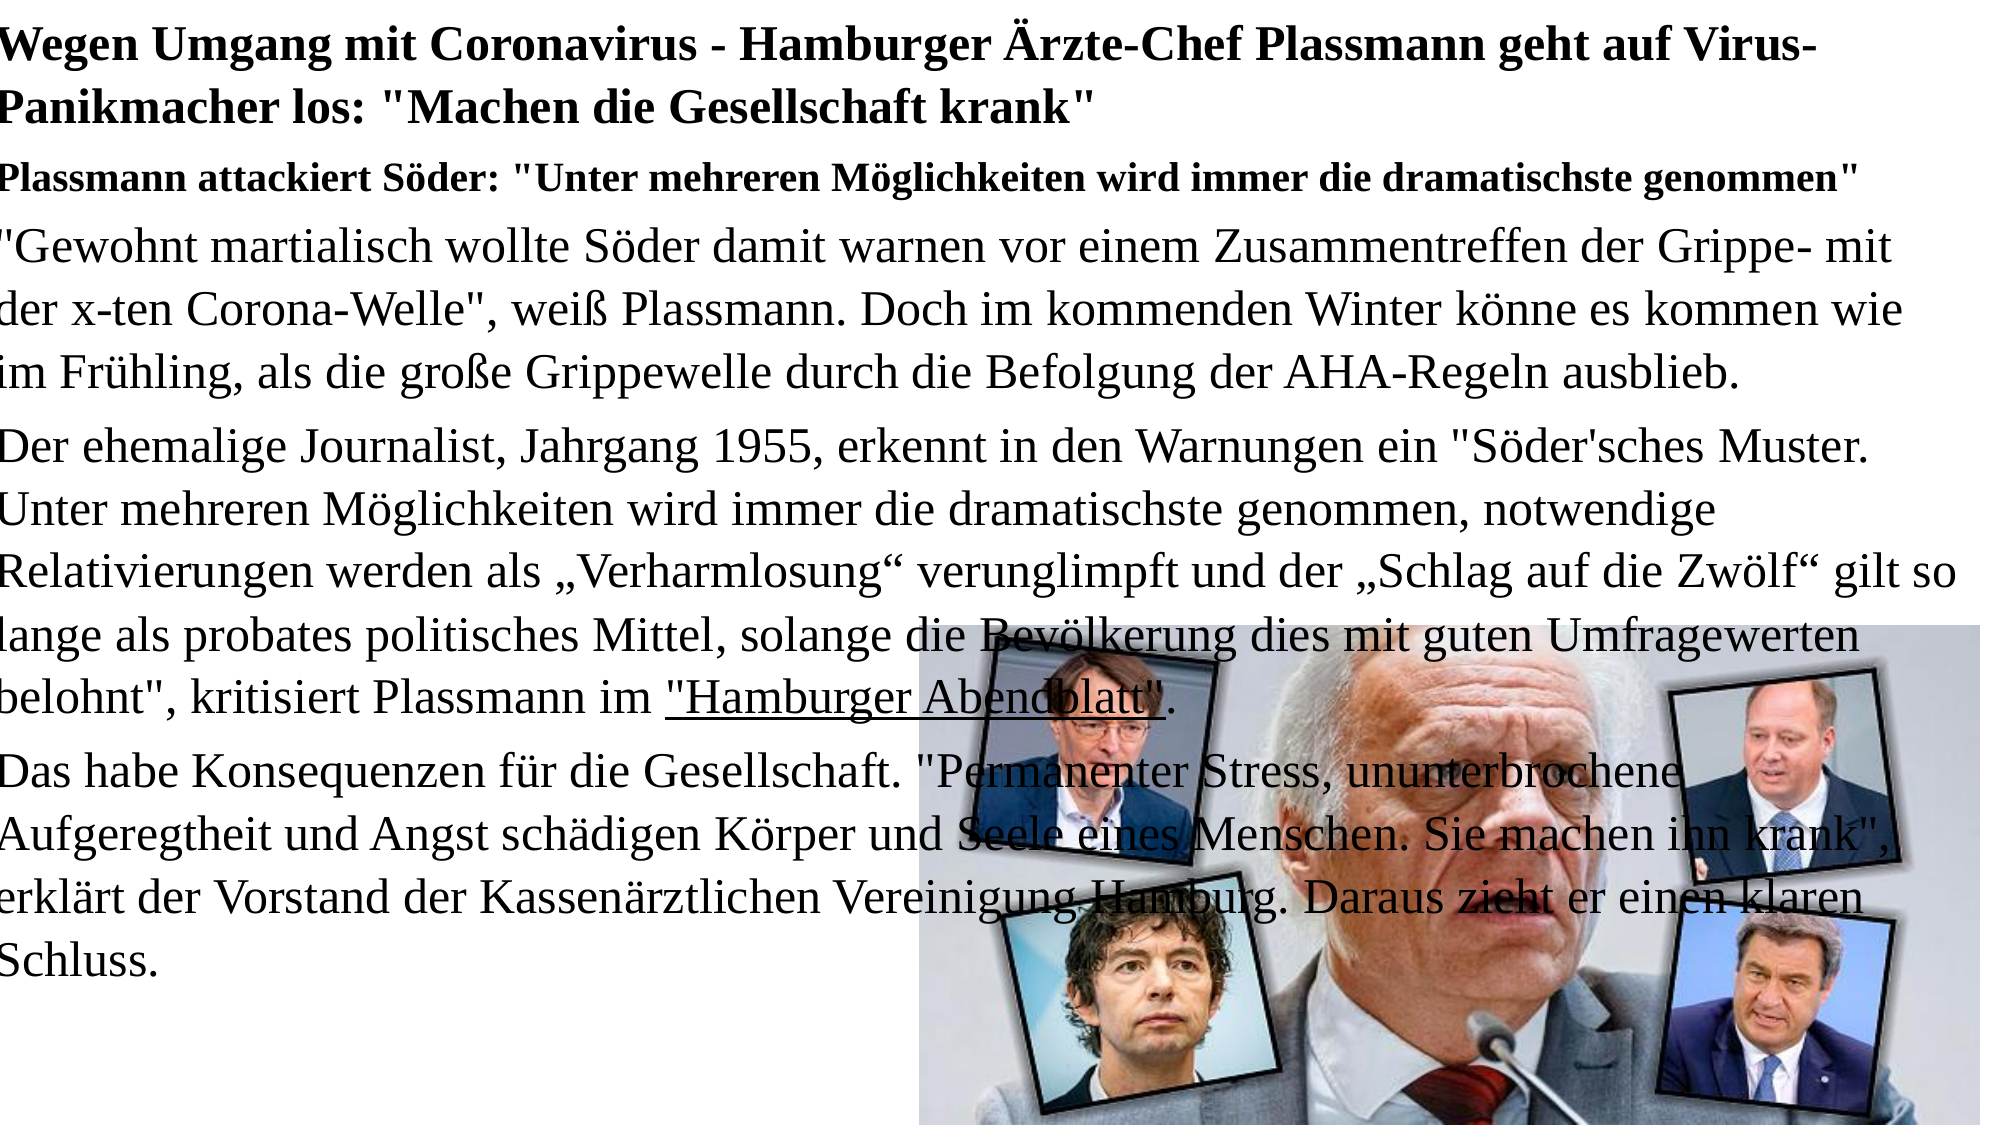

Wegen Umgang mit Coronavirus - Hamburger Ärzte-Chef Plassmann geht auf Virus-Panikmacher los: "Machen die Gesellschaft krank"
Plassmann attackiert Söder: "Unter mehreren Möglichkeiten wird immer die dramatischste genommen"
"Gewohnt martialisch wollte Söder damit warnen vor einem Zusammentreffen der Grippe- mit der x-ten Corona-Welle", weiß Plassmann. Doch im kommenden Winter könne es kommen wie im Frühling, als die große Grippewelle durch die Befolgung der AHA-Regeln ausblieb.
Der ehemalige Journalist, Jahrgang 1955, erkennt in den Warnungen ein "Söder'sches Muster. Unter mehreren Möglichkeiten wird immer die dramatischste genommen, notwendige Relativierungen werden als „Verharmlosung“ verunglimpft und der „Schlag auf die Zwölf“ gilt so lange als probates politisches Mittel, solange die Bevölkerung dies mit guten Umfragewerten belohnt", kritisiert Plassmann im "Hamburger Abendblatt".
Das habe Konsequenzen für die Gesellschaft. "Permanenter Stress, ununterbrochene Aufgeregtheit und Angst schädigen Körper und Seele eines Menschen. Sie machen ihn krank", erklärt der Vorstand der Kassenärztlichen Vereinigung Hamburg. Daraus zieht er einen klaren Schluss.